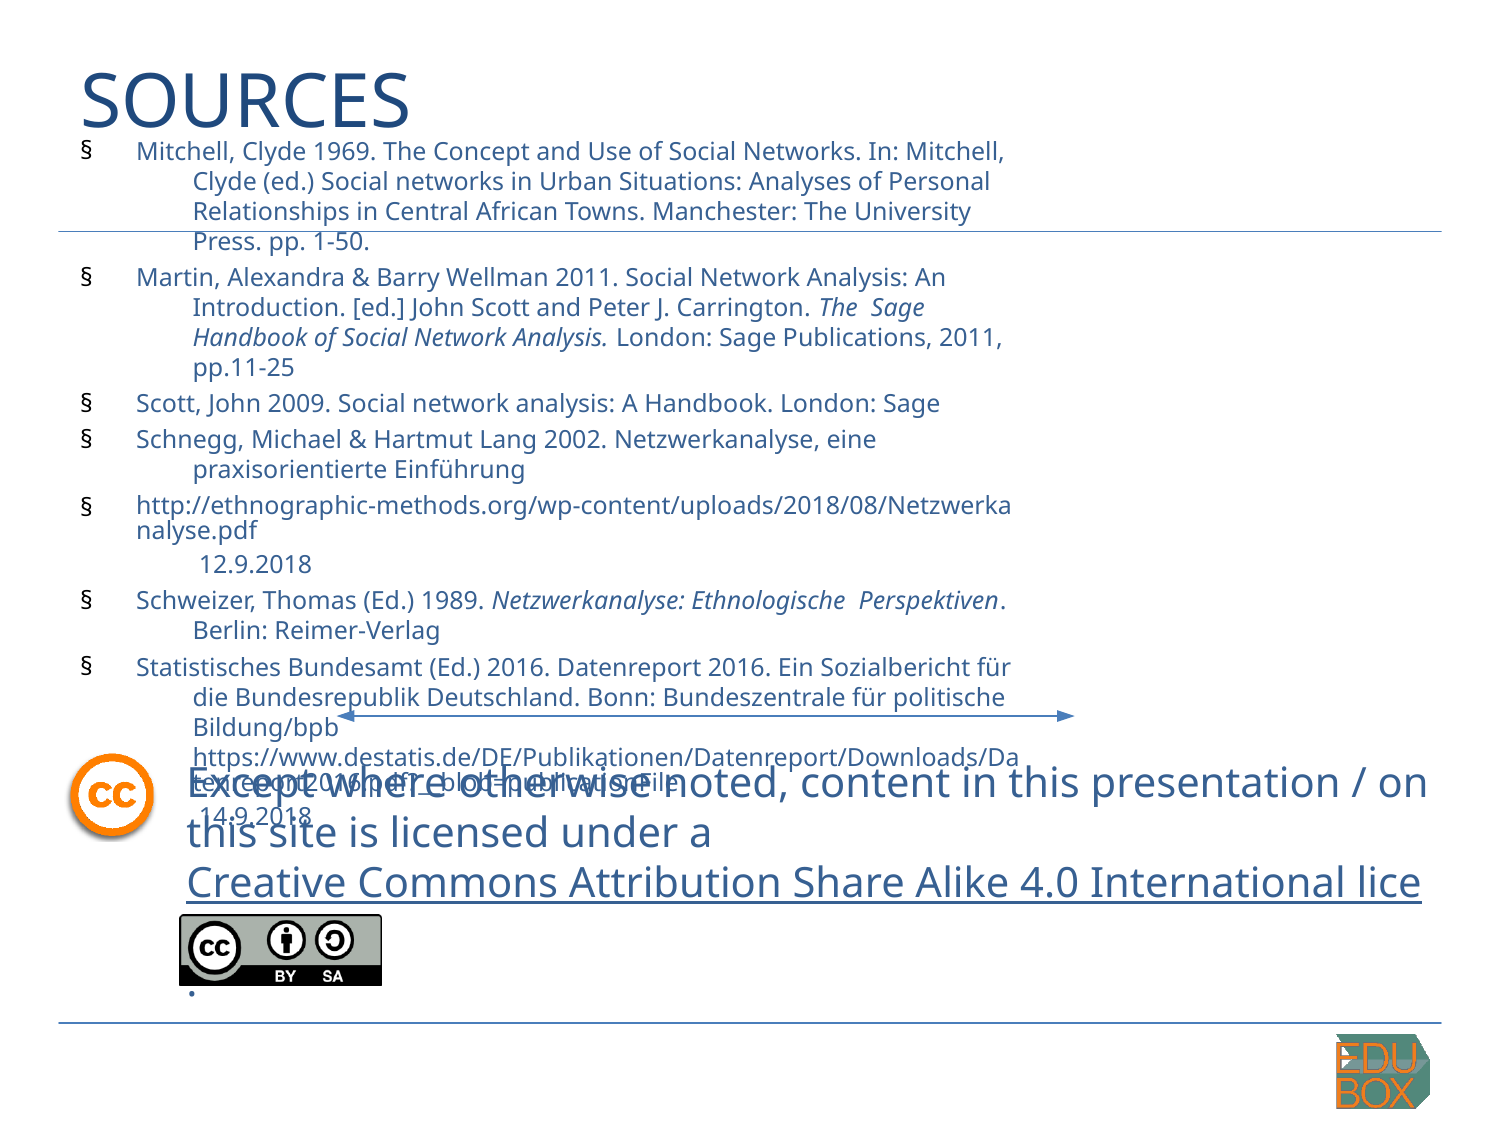

SOURCES
# Mitchell, Clyde 1969. The Concept and Use of Social Networks. In: Mitchell, Clyde (ed.) Social networks in Urban Situations: Analyses of Personal Relationships in Central African Towns. Manchester: The University Press. pp. 1-50.
Martin, Alexandra & Barry Wellman 2011. Social Network Analysis: An Introduction. [ed.] John Scott and Peter J. Carrington. The Sage Handbook of Social Network Analysis. London: Sage Publications, 2011, pp.11-25
Scott, John 2009. Social network analysis: A Handbook. London: Sage
Schnegg, Michael & Hartmut Lang 2002. Netzwerkanalyse, eine praxisorientierte Einführung
http://ethnographic-methods.org/wp-content/uploads/2018/08/Netzwerkanalyse.pdf 12.9.2018
Schweizer, Thomas (Ed.) 1989. Netzwerkanalyse: Ethnologische Perspektiven. Berlin: Reimer-Verlag
Statistisches Bundesamt (Ed.) 2016. Datenreport 2016. Ein Sozialbericht für die Bundesrepublik Deutschland. Bonn: Bundeszentrale für politische Bildung/bpb https://www.destatis.de/DE/Publikationen/Datenreport/Downloads/Datenreport2016.pdf?__blob=publicationFile 14.9.2018
Except where otherwise noted, content in this presentation / on this site is licensed under a
Creative Commons Attribution Share Alike 4.0 International license.